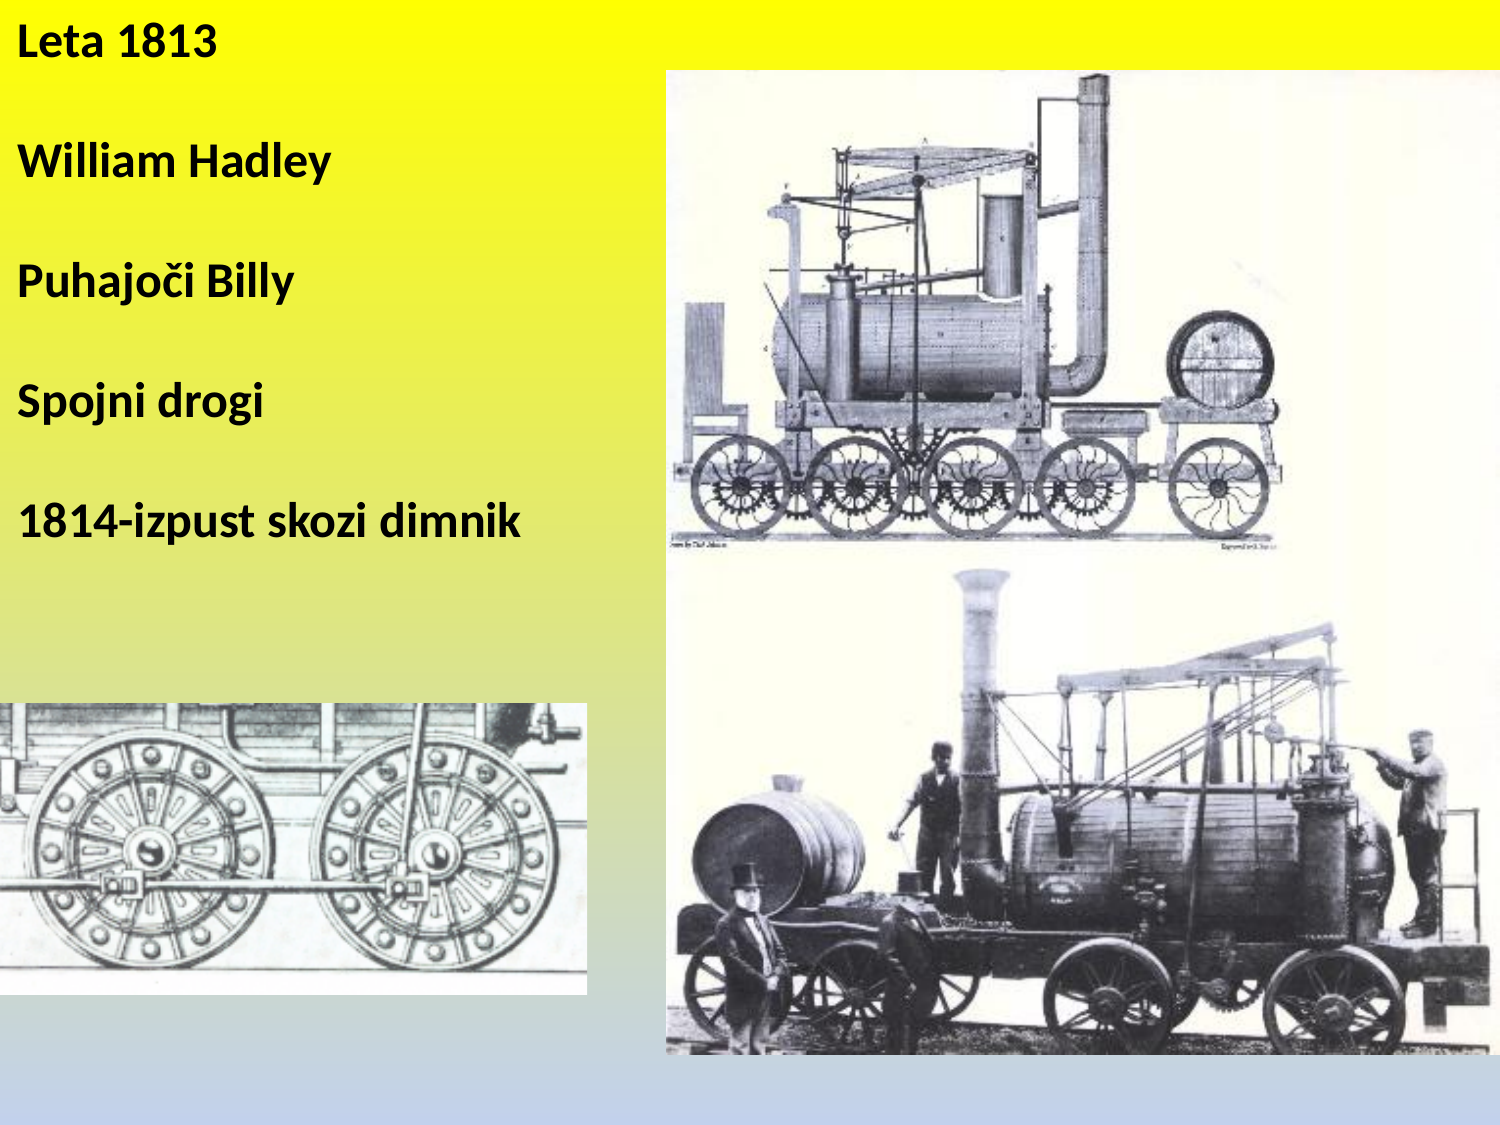

Leta 1813
William Hadley
Puhajoči Billy
Spojni drogi
1814-izpust skozi dimnik